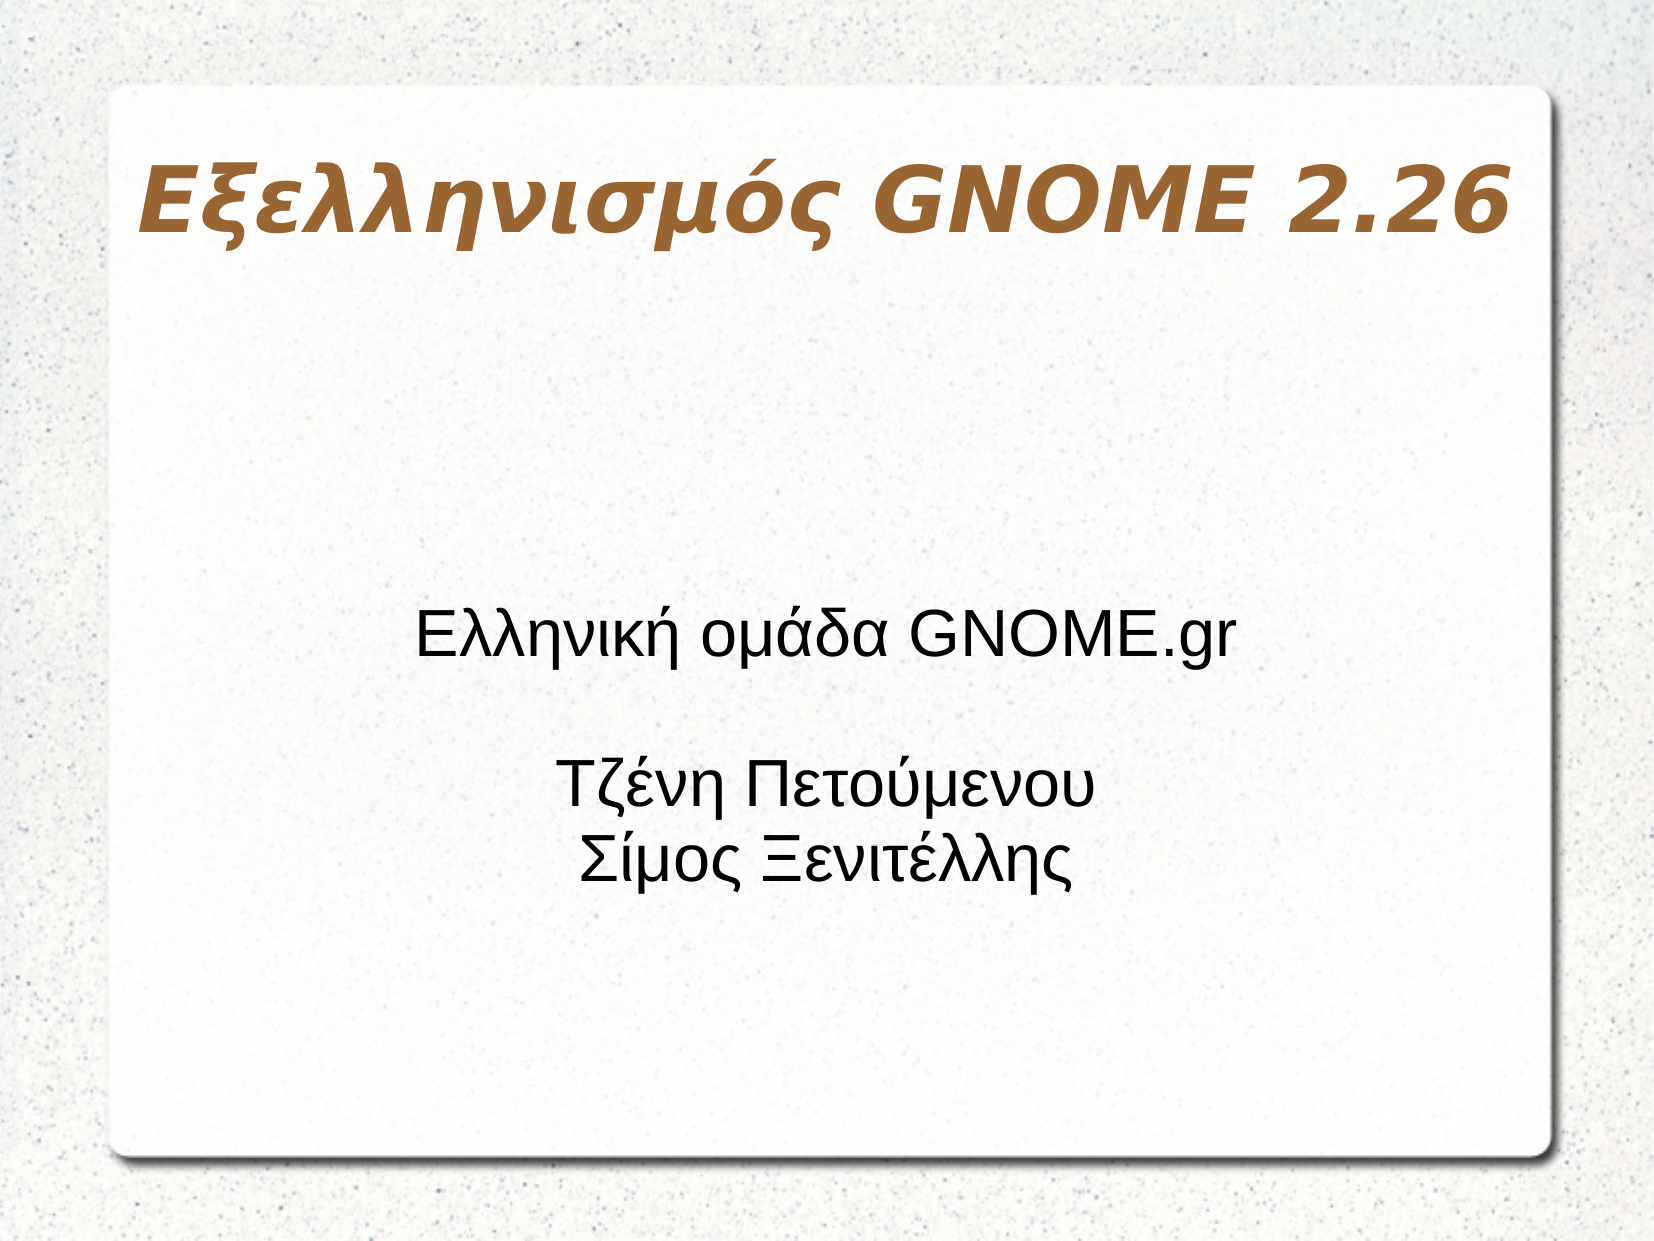

# Εξελληνισμός GNOME 2.26
Ελληνική ομάδα GNOME.gr
Τζένη Πετούμενου
Σίμος Ξενιτέλλης